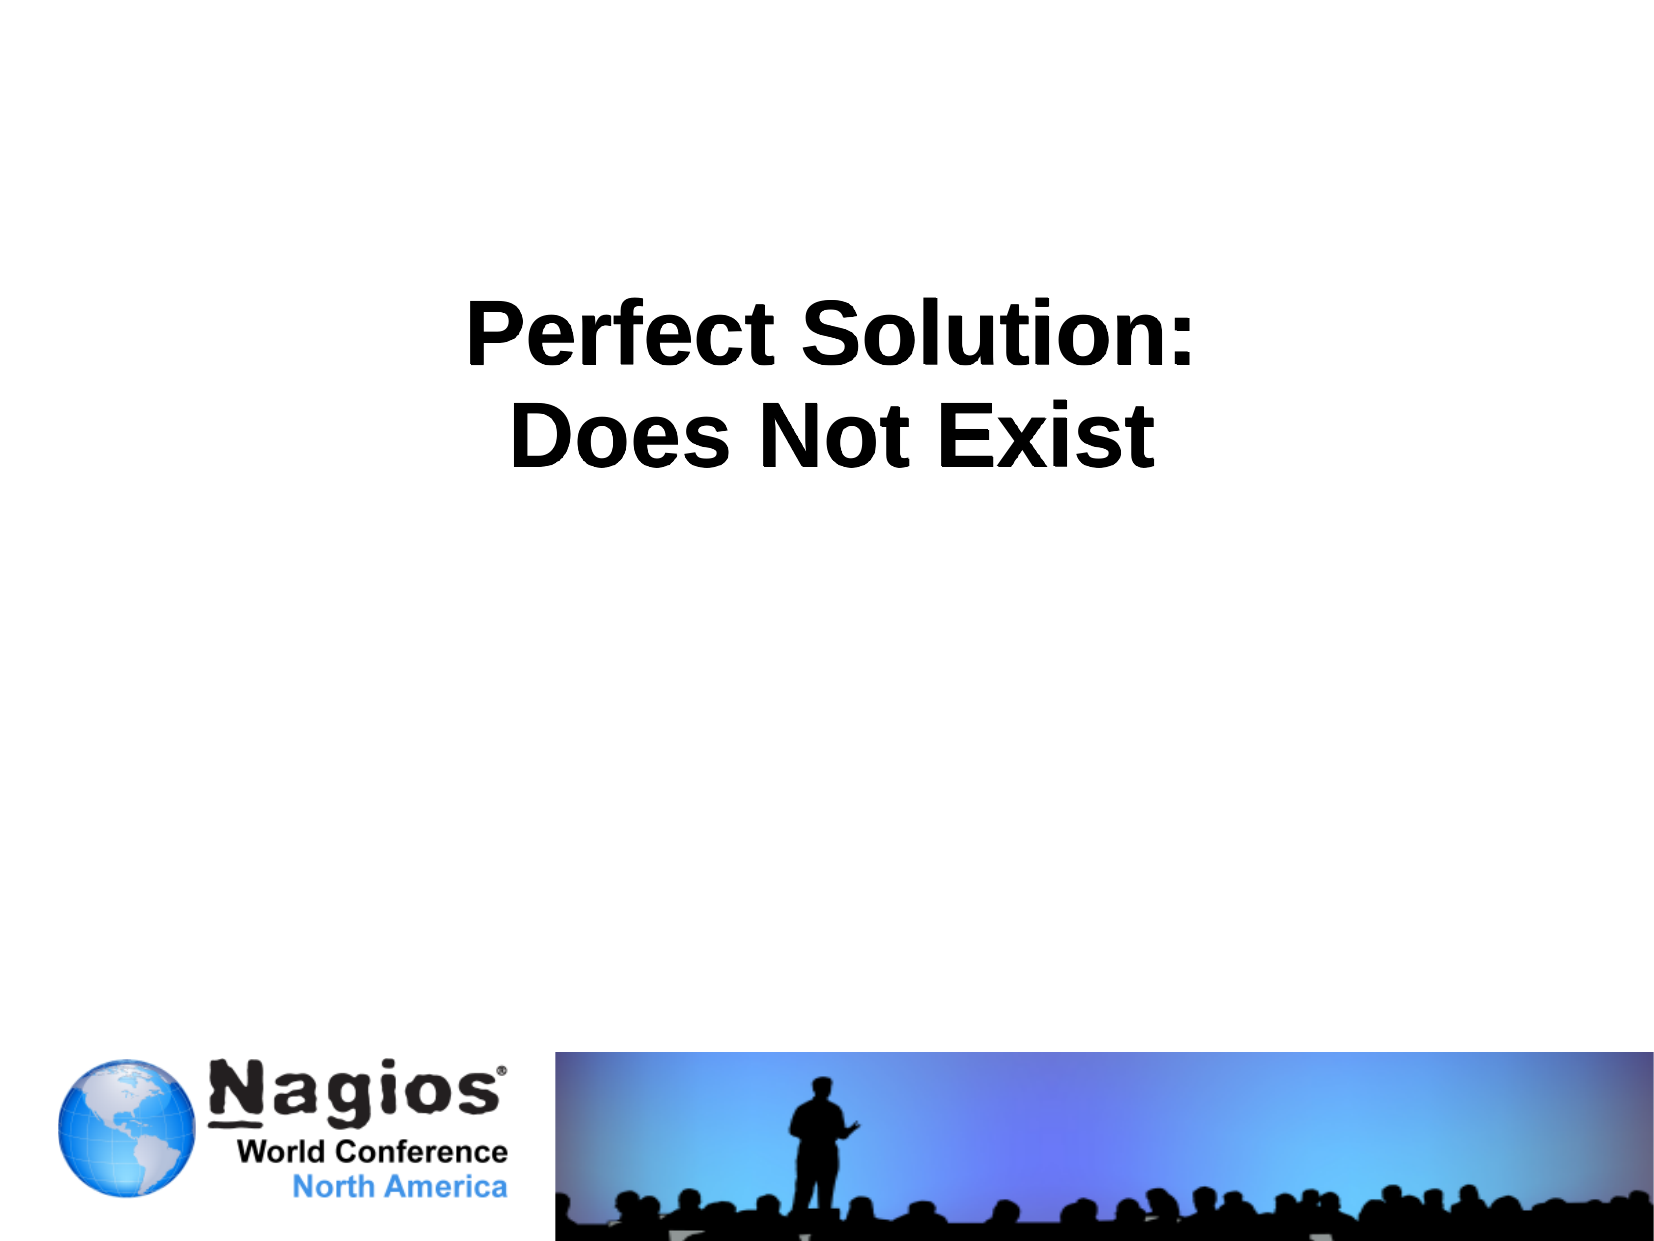

# Perfect Solution: Does Not Exist
2011
Nagios World Conference
7